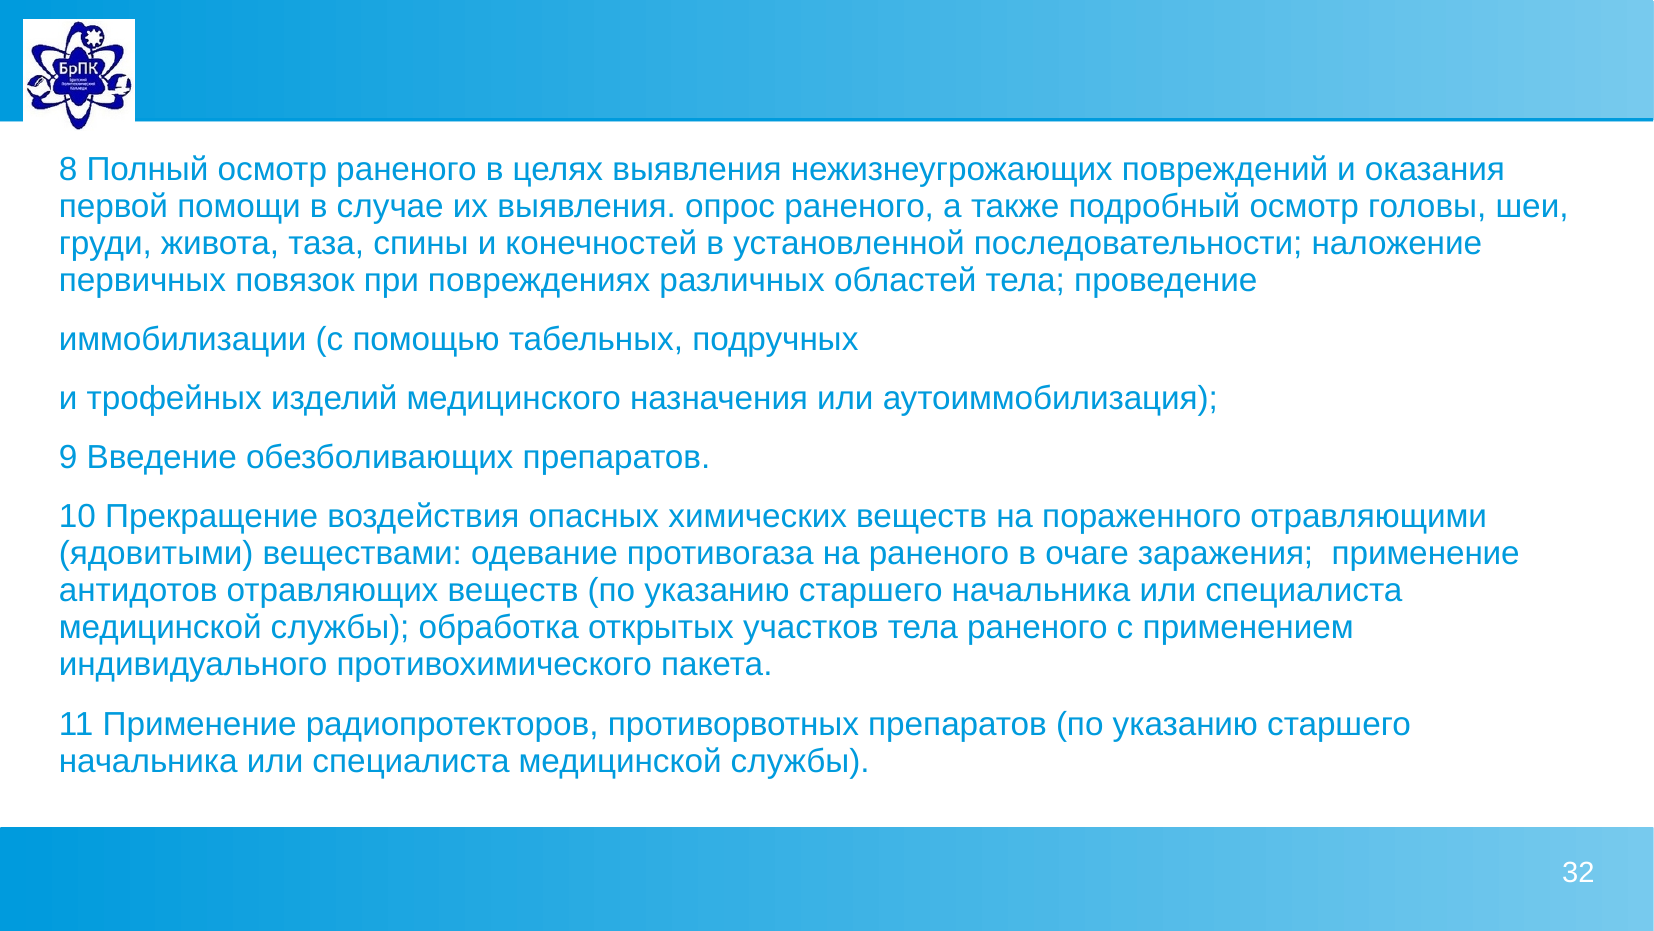

# 8 Полный осмотр раненого в целях выявления нежизнеугрожающих повреждений и оказания первой помощи в случае их выявления. опрос раненого, а также подробный осмотр головы, шеи, груди, живота, таза, спины и конечностей в установленной последовательности; наложение первичных повязок при повреждениях различных областей тела; проведение
иммобилизации (с помощью табельных, подручных
и трофейных изделий медицинского назначения или аутоиммобилизация);
9 Введение обезболивающих препаратов.
10 Прекращение воздействия опасных химических веществ на пораженного отравляющими (ядовитыми) веществами: одевание противогаза на раненого в очаге заражения; применение антидотов отравляющих веществ (по указанию старшего начальника или специалиста медицинской службы); обработка открытых участков тела раненого с применением индивидуального противохимического пакета.
11 Применение радиопротекторов, противорвотных препаратов (по указанию старшего начальника или специалиста медицинской службы).
32